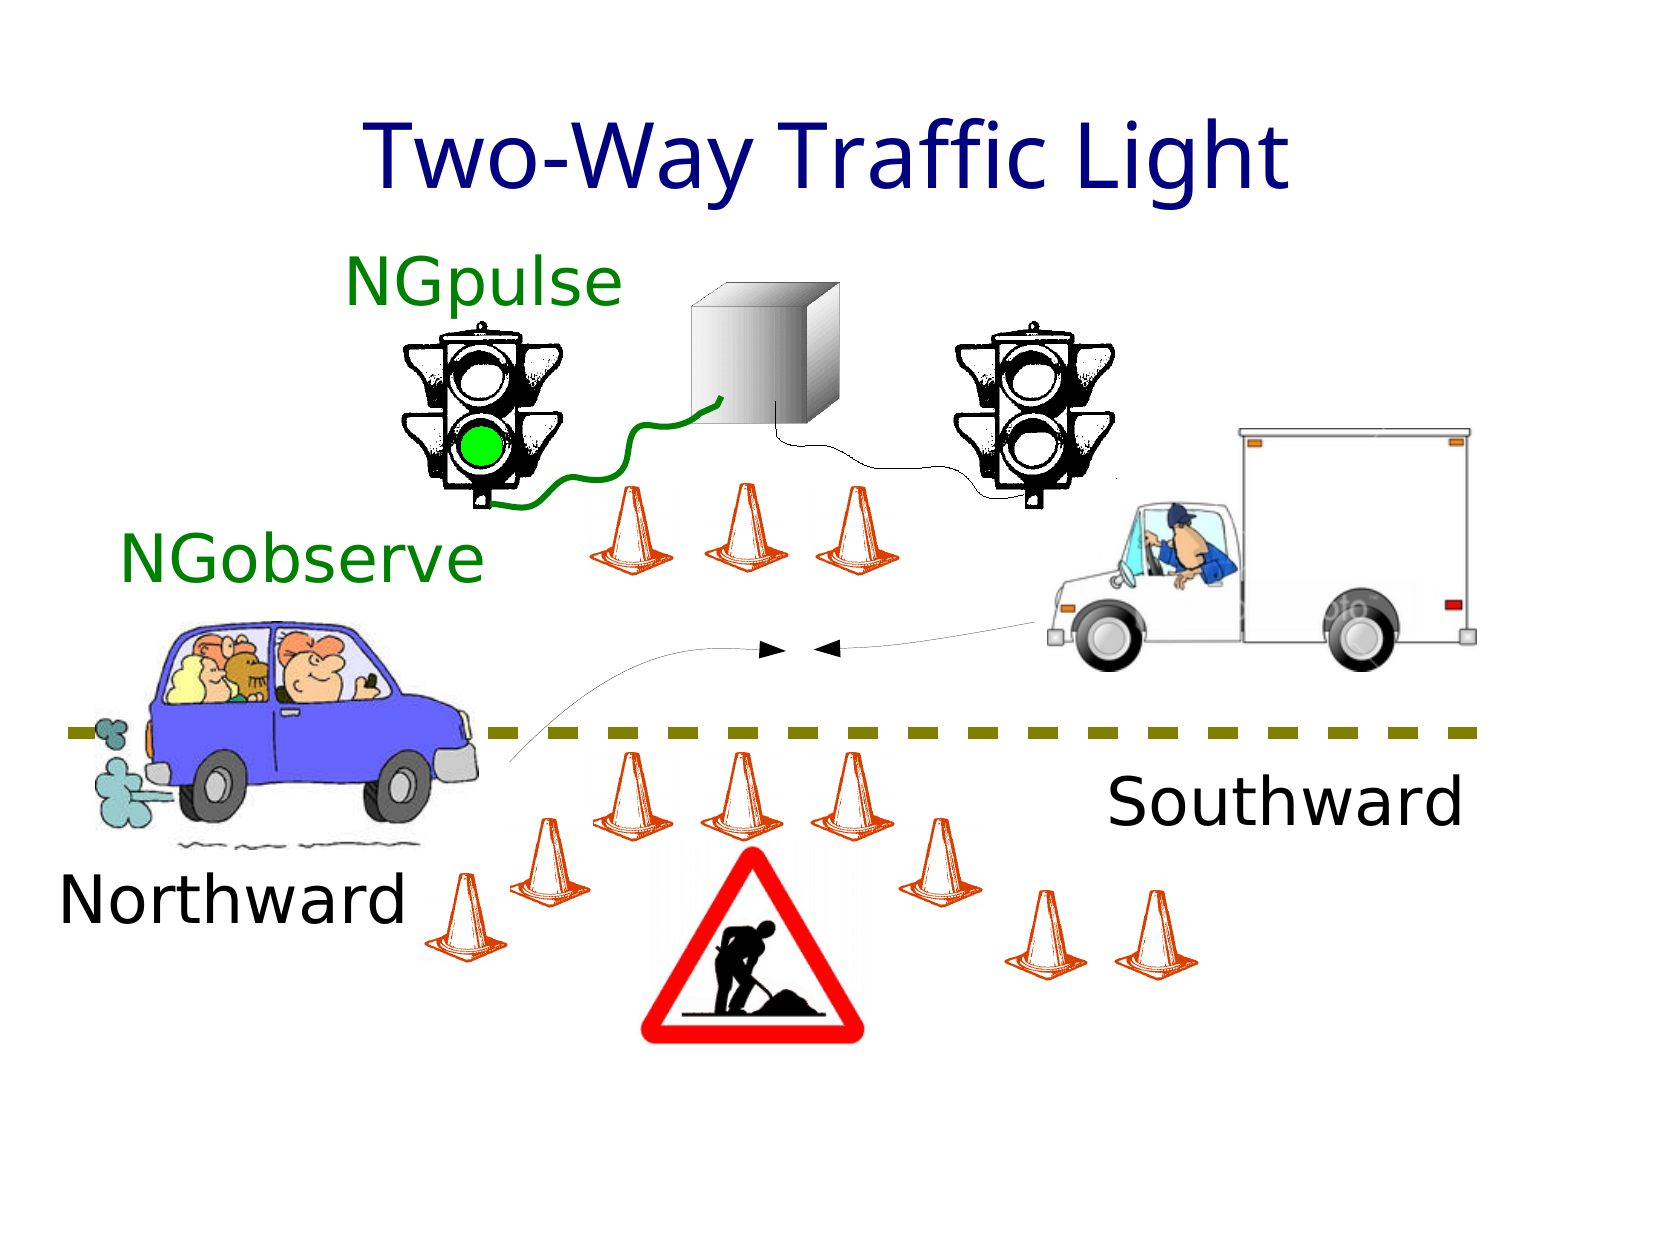

# Two-Way Traffic Light
NGpulse
NGobserve
Southward
Northward